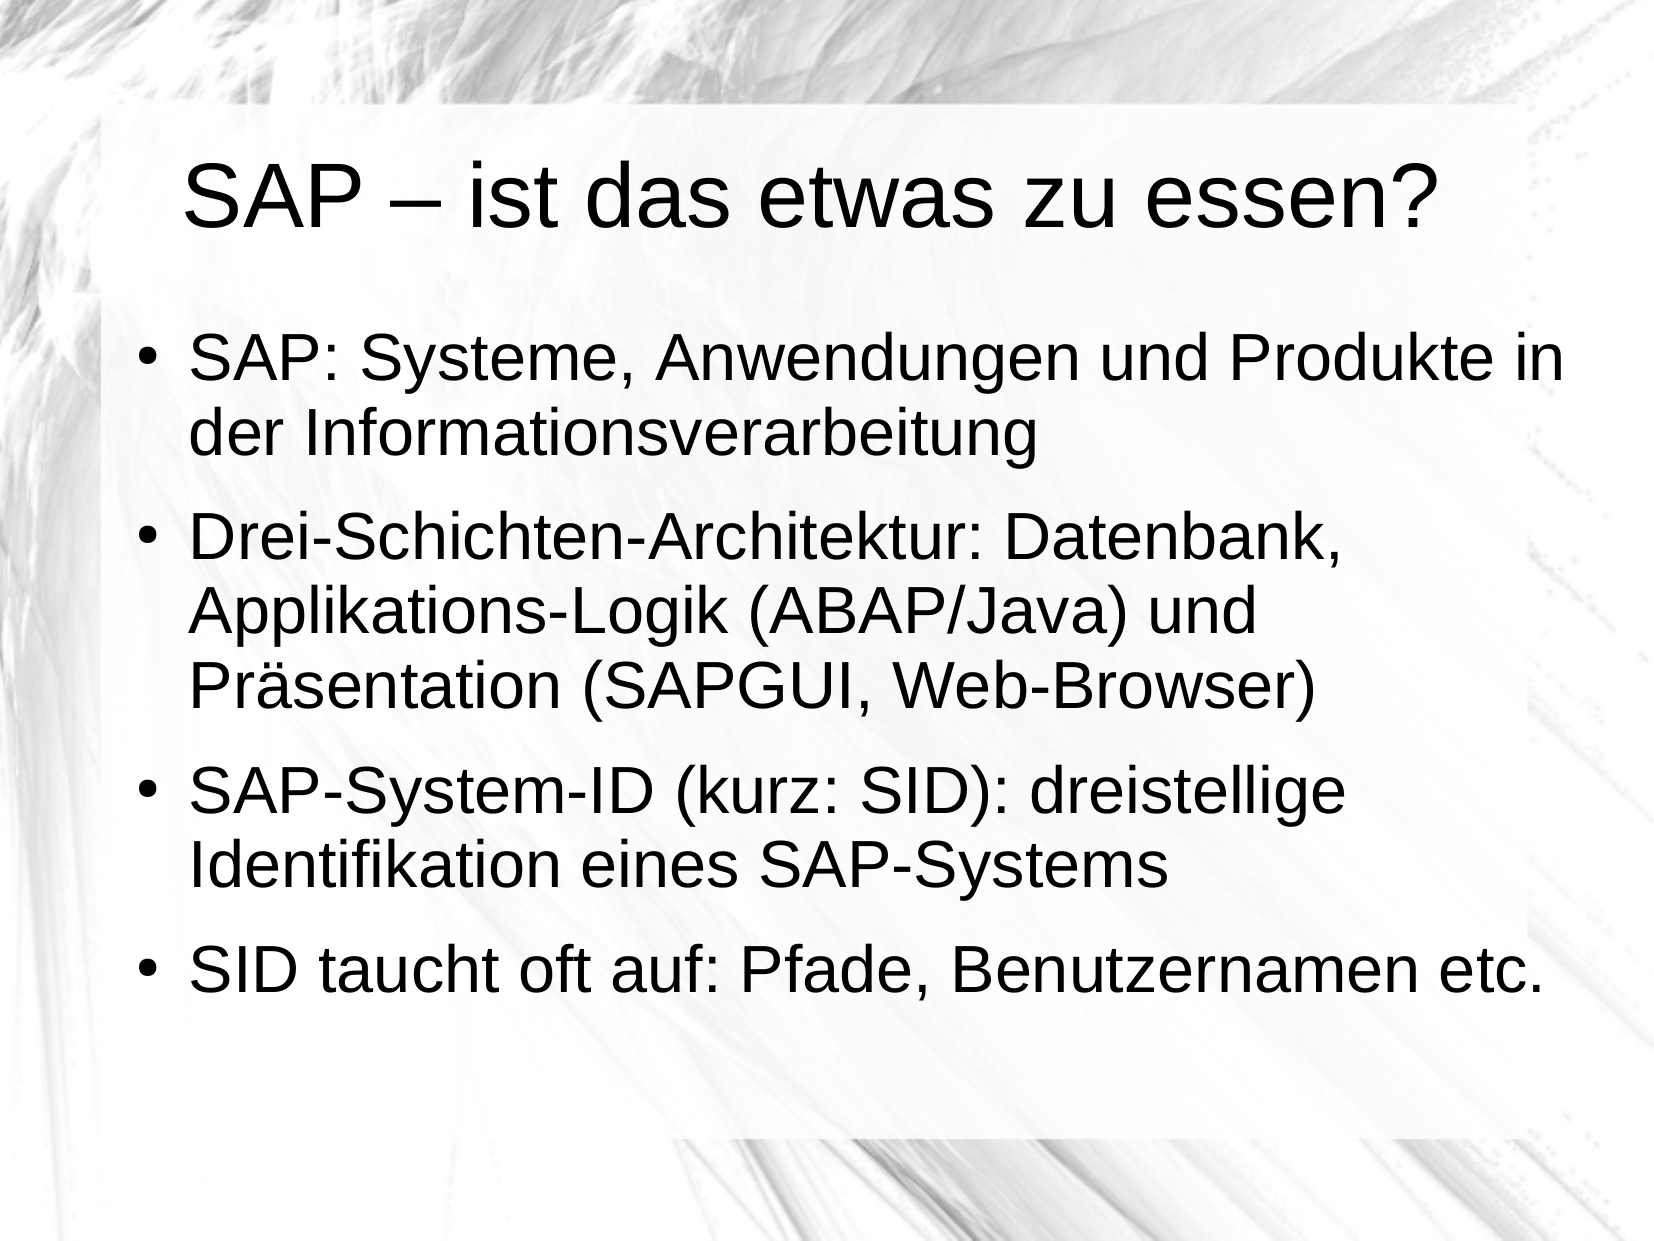

# SAP – ist das etwas zu essen?
SAP: Systeme, Anwendungen und Produkte in der Informationsverarbeitung
Drei-Schichten-Architektur: Datenbank, Applikations-Logik (ABAP/Java) und Präsentation (SAPGUI, Web-Browser)
SAP-System-ID (kurz: SID): dreistellige Identifikation eines SAP-Systems
SID taucht oft auf: Pfade, Benutzernamen etc.